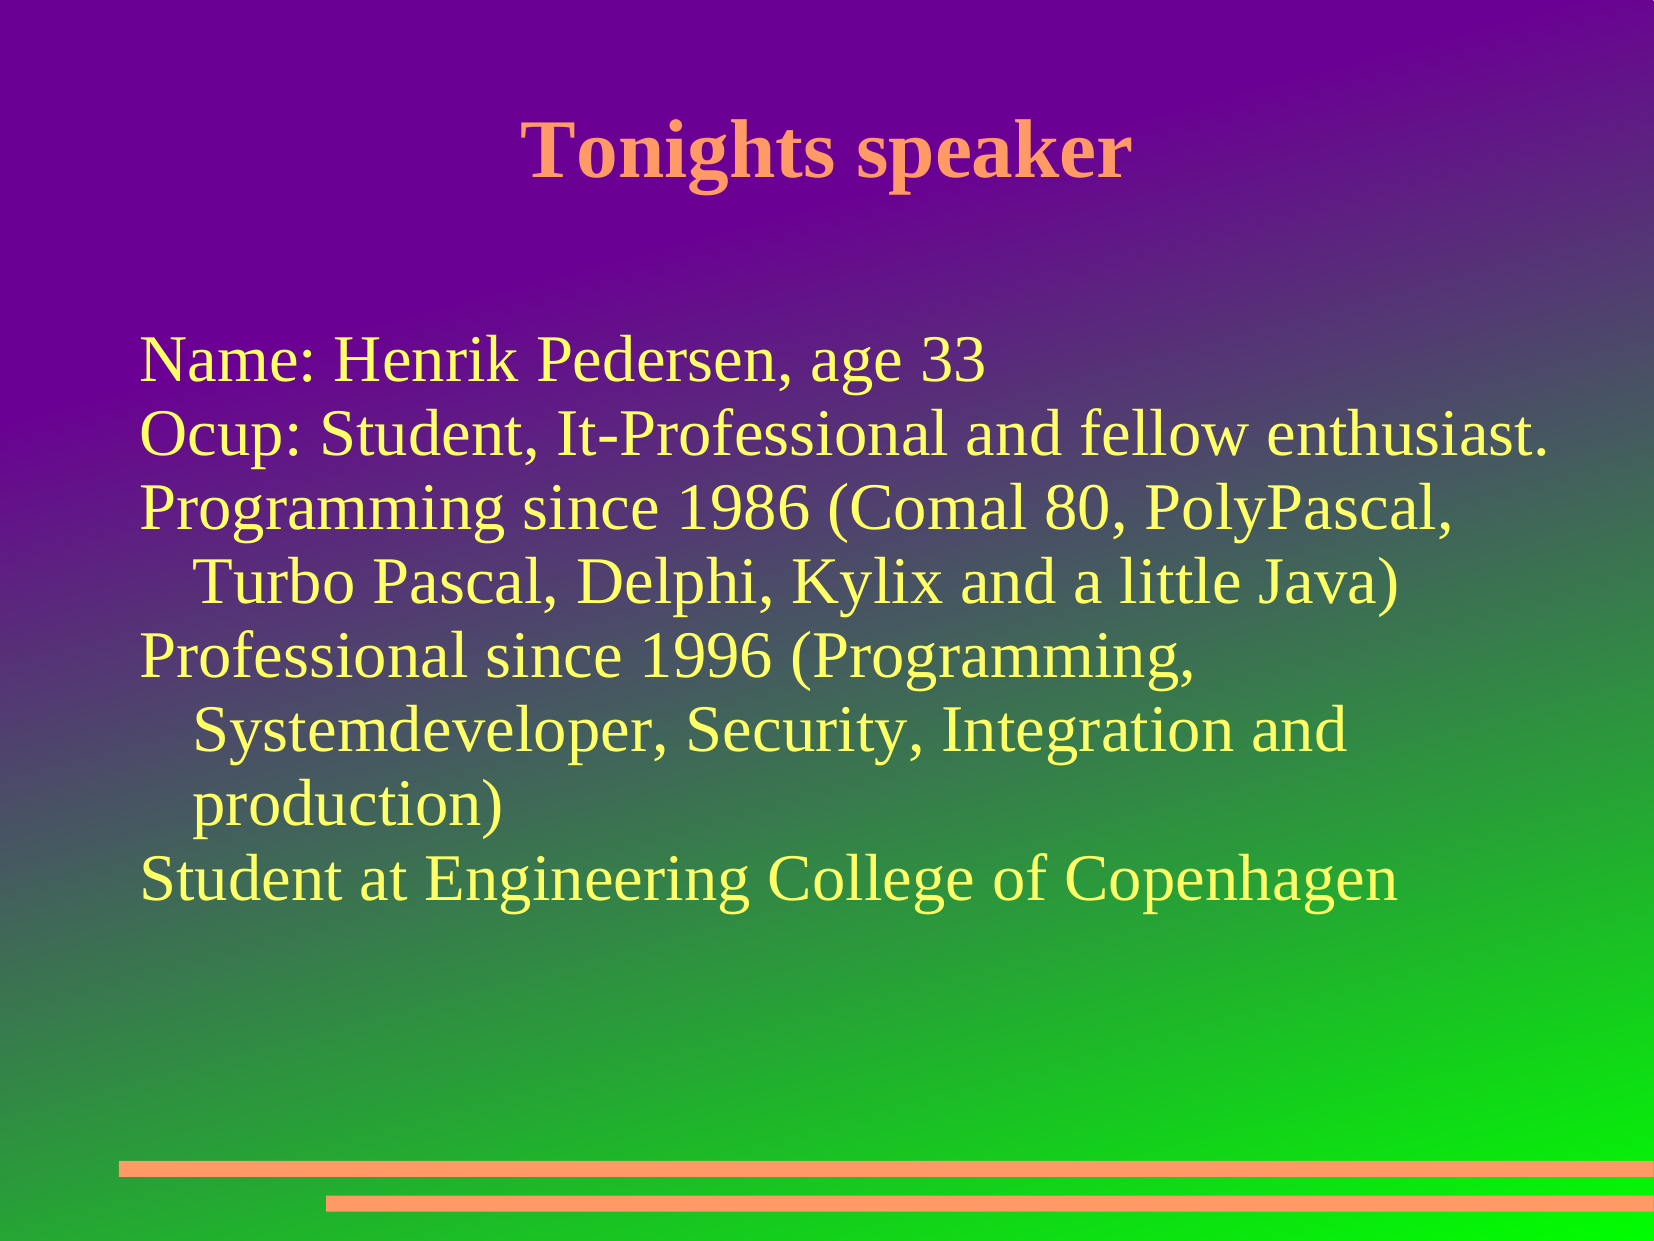

# Tonights speaker
Name: Henrik Pedersen, age 33
Ocup: Student, It-Professional and fellow enthusiast.
Programming since 1986 (Comal 80, PolyPascal, Turbo Pascal, Delphi, Kylix and a little Java)
Professional since 1996 (Programming, Systemdeveloper, Security, Integration and production)
Student at Engineering College of Copenhagen